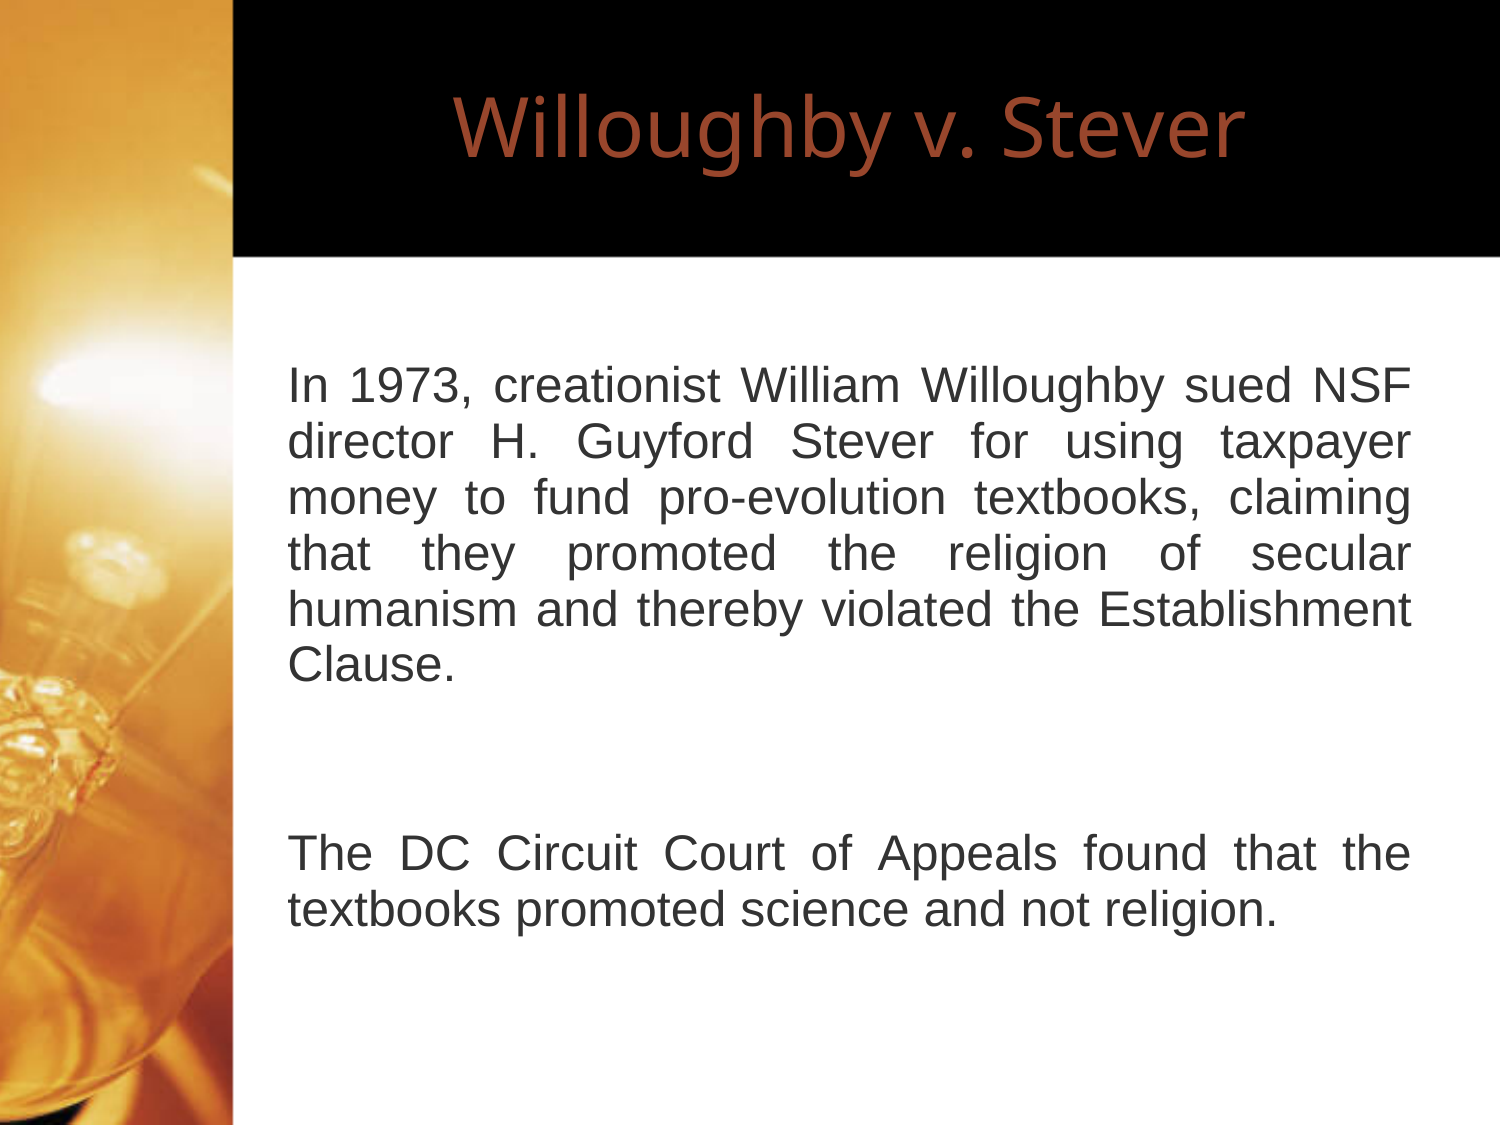

# Willoughby v. Stever
In 1973, creationist William Willoughby sued NSF director H. Guyford Stever for using taxpayer money to fund pro-evolution textbooks, claiming that they promoted the religion of secular humanism and thereby violated the Establishment Clause.
The DC Circuit Court of Appeals found that the textbooks promoted science and not religion.